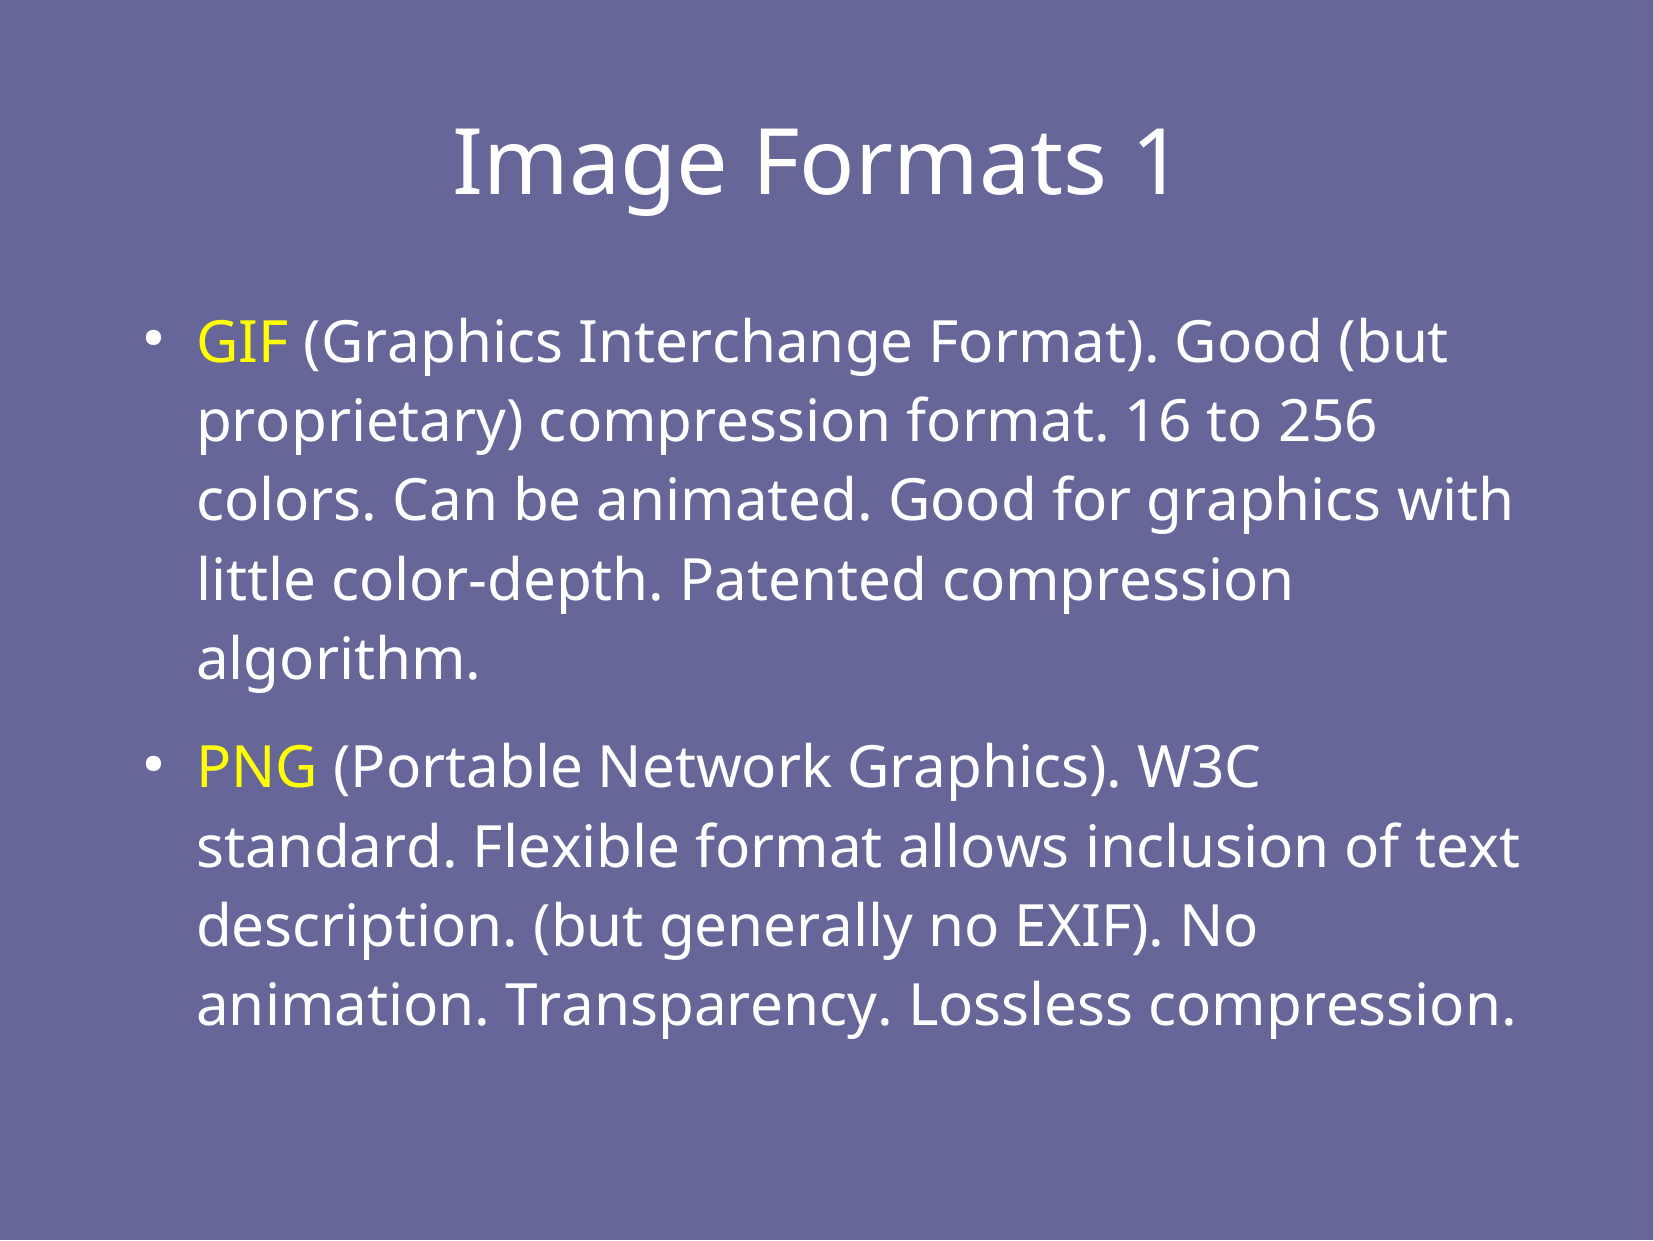

# Image Formats 1
GIF (Graphics Interchange Format). Good (but proprietary) compression format. 16 to 256 colors. Can be animated. Good for graphics with little color-depth. Patented compression algorithm.
PNG (Portable Network Graphics). W3C standard. Flexible format allows inclusion of text description. (but generally no EXIF). No animation. Transparency. Lossless compression.